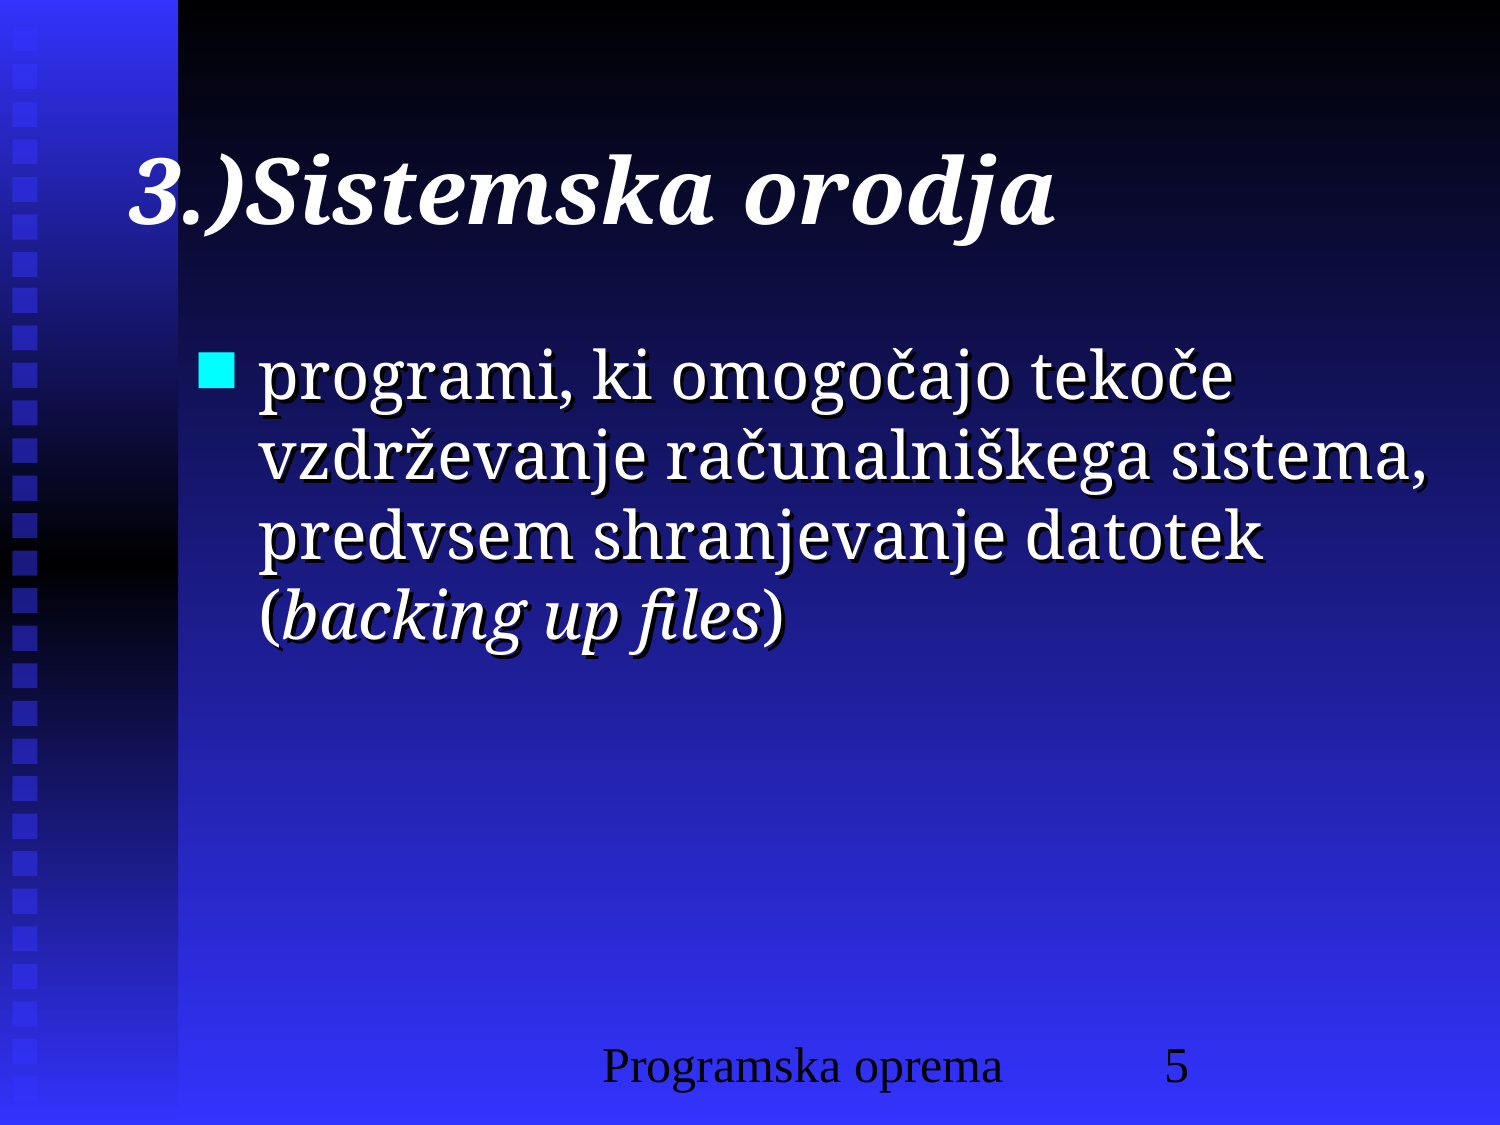

#
3.)Sistemska orodja
programi, ki omogočajo tekoče vzdrževanje računalniškega sistema, predvsem shranjevanje datotek (backing up files)
Programska oprema
5